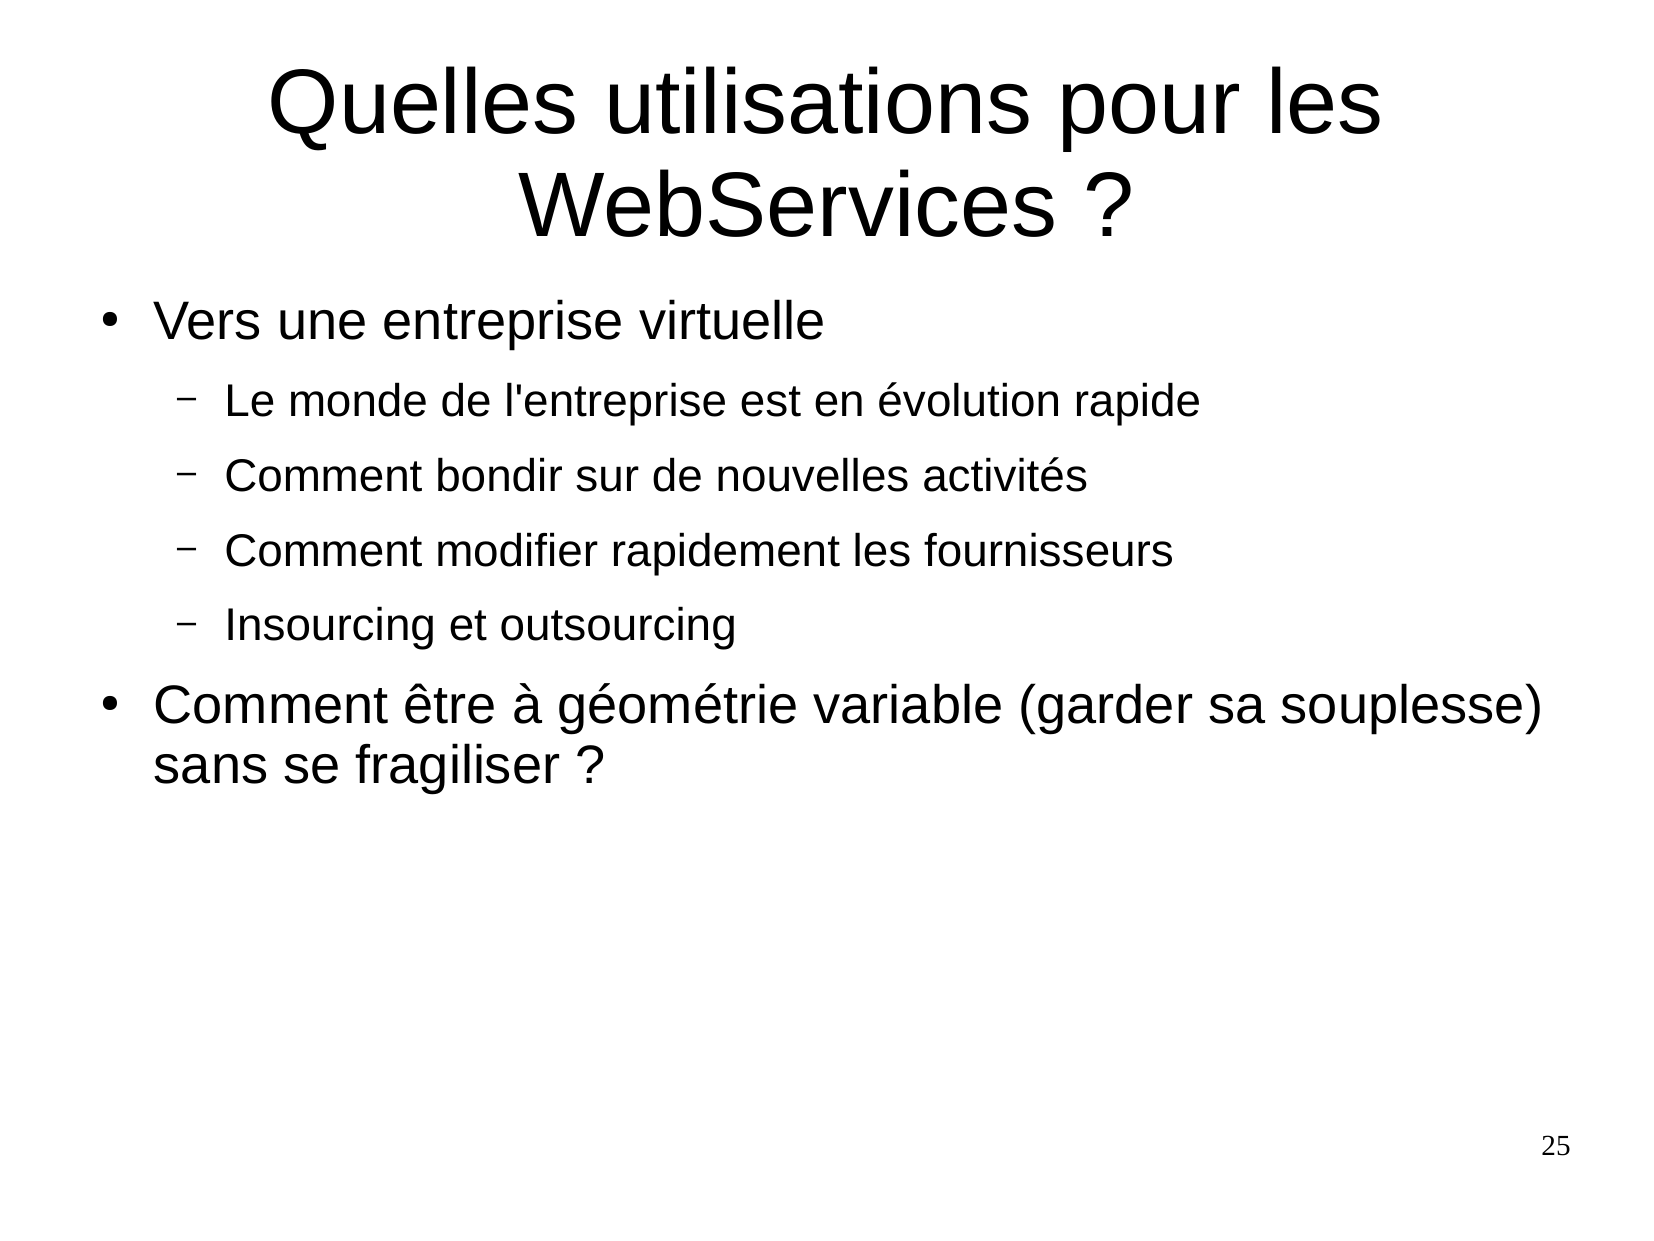

# Quelles utilisations pour les WebServices ?
Vers une entreprise virtuelle
Le monde de l'entreprise est en évolution rapide
Comment bondir sur de nouvelles activités
Comment modifier rapidement les fournisseurs
Insourcing et outsourcing
Comment être à géométrie variable (garder sa souplesse) sans se fragiliser ?
25